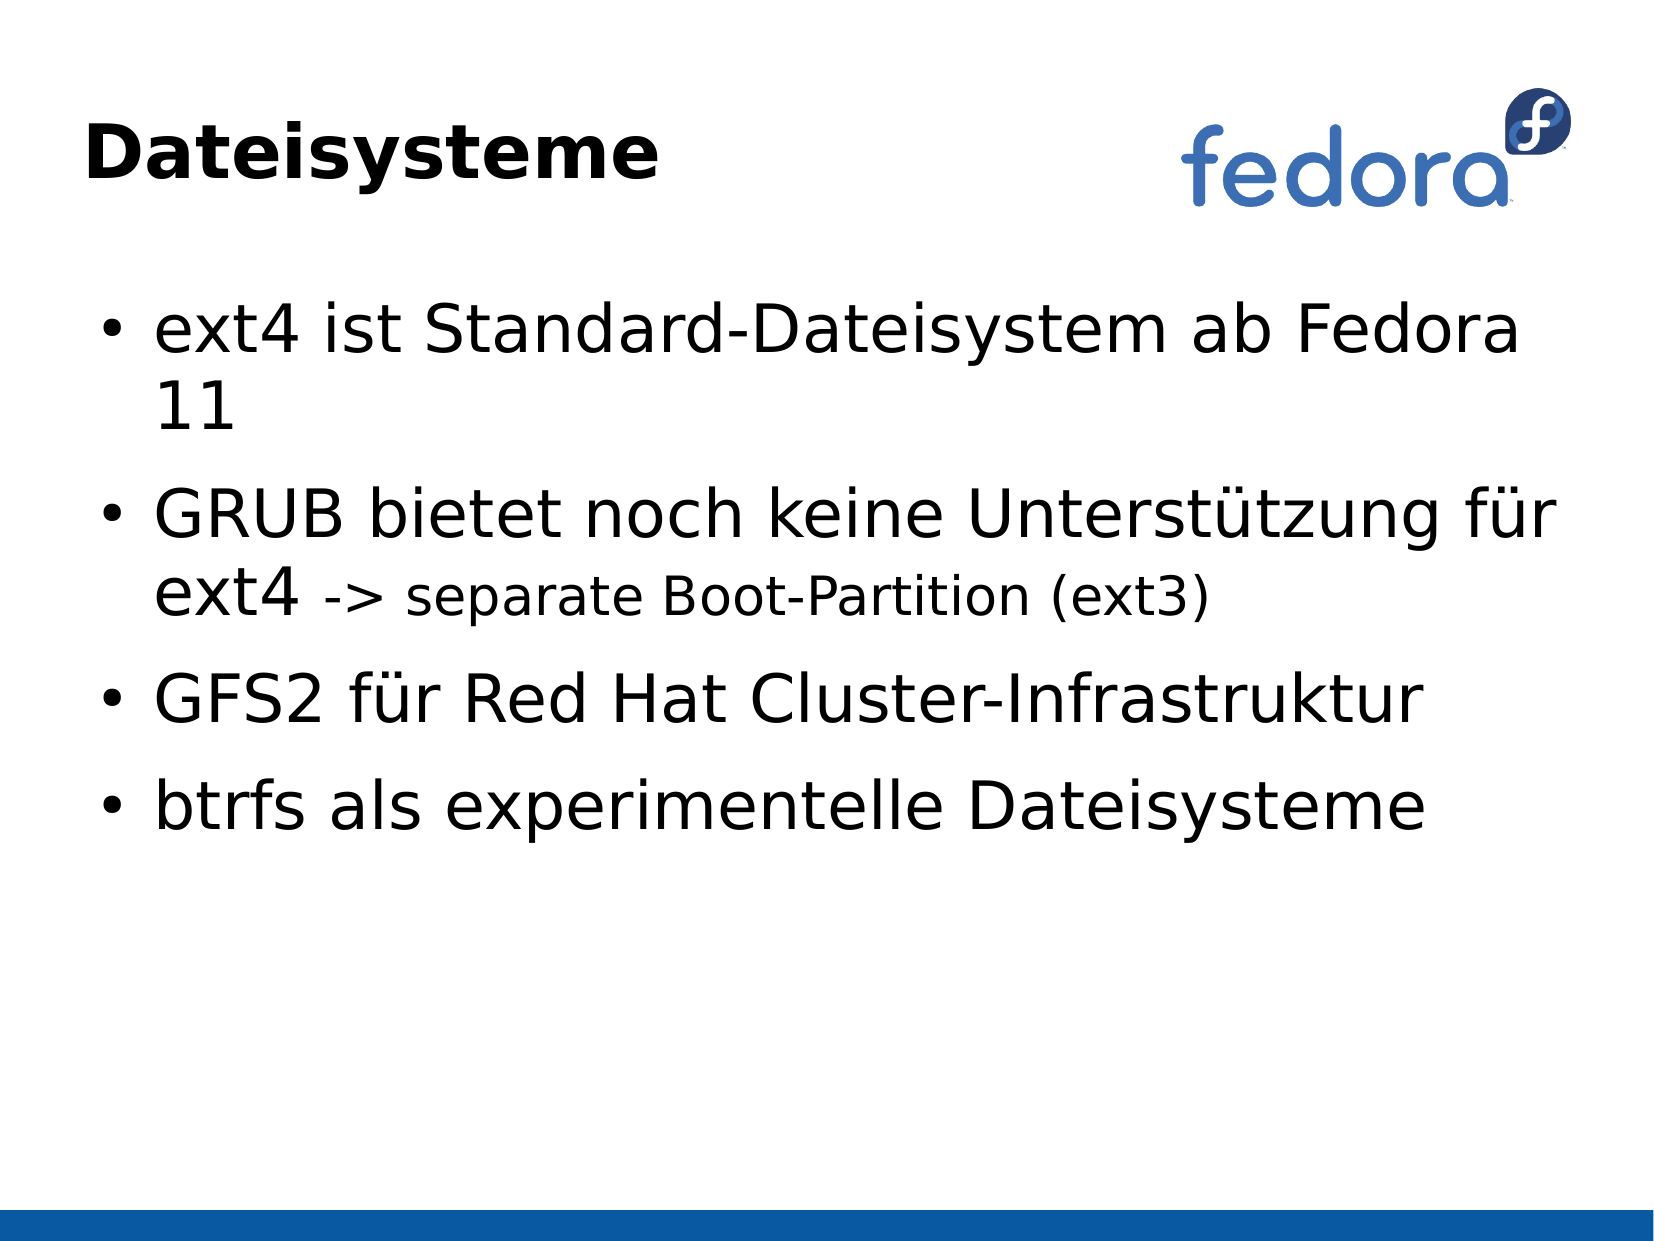

# Dateisysteme
ext4 ist Standard-Dateisystem ab Fedora 11
GRUB bietet noch keine Unterstützung für ext4 -> separate Boot-Partition (ext3)
GFS2 für Red Hat Cluster-Infrastruktur
btrfs als experimentelle Dateisysteme